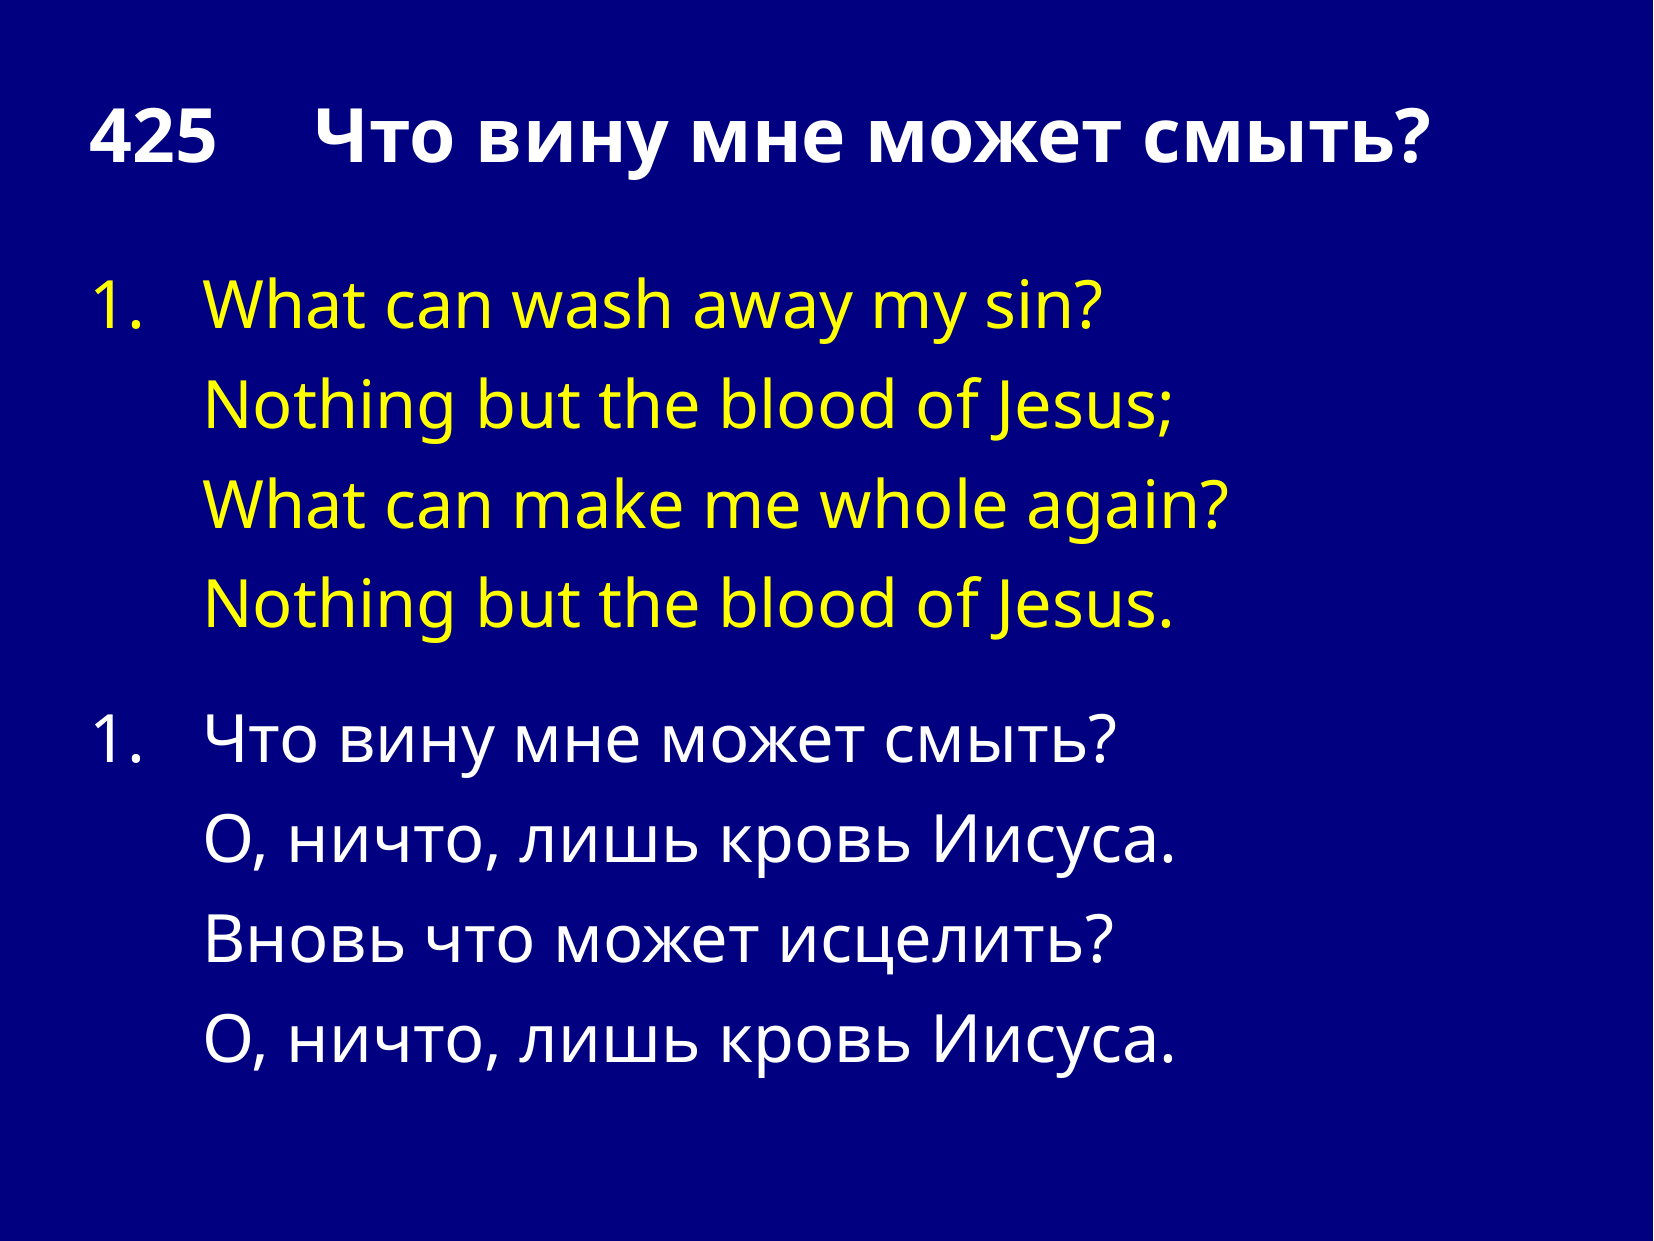

425	Что вину мне может смыть?
1.	What can wash away my sin?
	Nothing but the blood of Jesus;
	What can make me whole again?
	Nothing but the blood of Jesus.
1.	Что вину мне может смыть?
	О, ничто, лишь кровь Иисуса.
	Вновь что может исцелить?
	О, ничто, лишь кровь Иисуса.